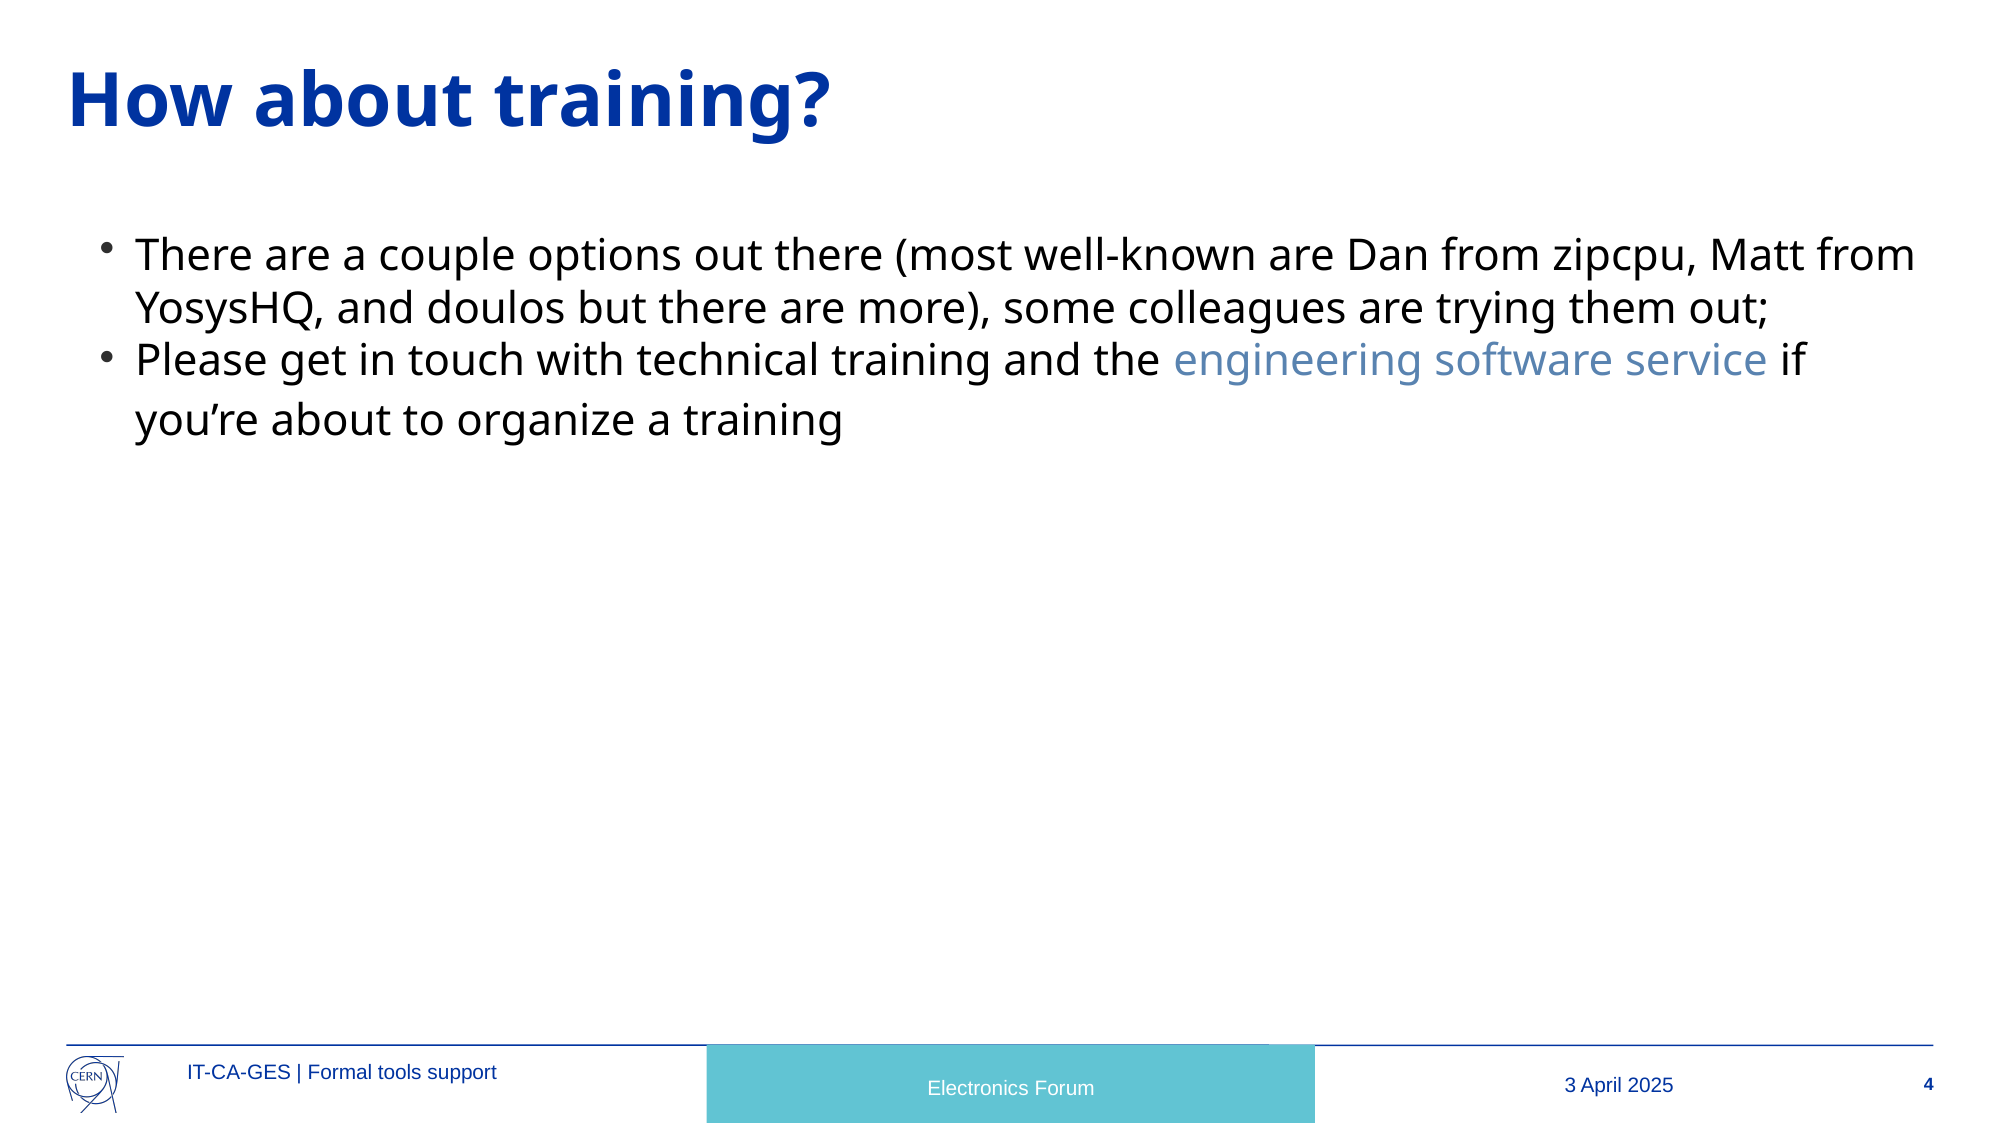

# How about training?
There are a couple options out there (most well-known are Dan from zipcpu, Matt from YosysHQ, and doulos but there are more), some colleagues are trying them out;
Please get in touch with technical training and the engineering software service if you’re about to organize a training
Electronics Forum
IT-CA-GES | Formal tools support
3 April 2025